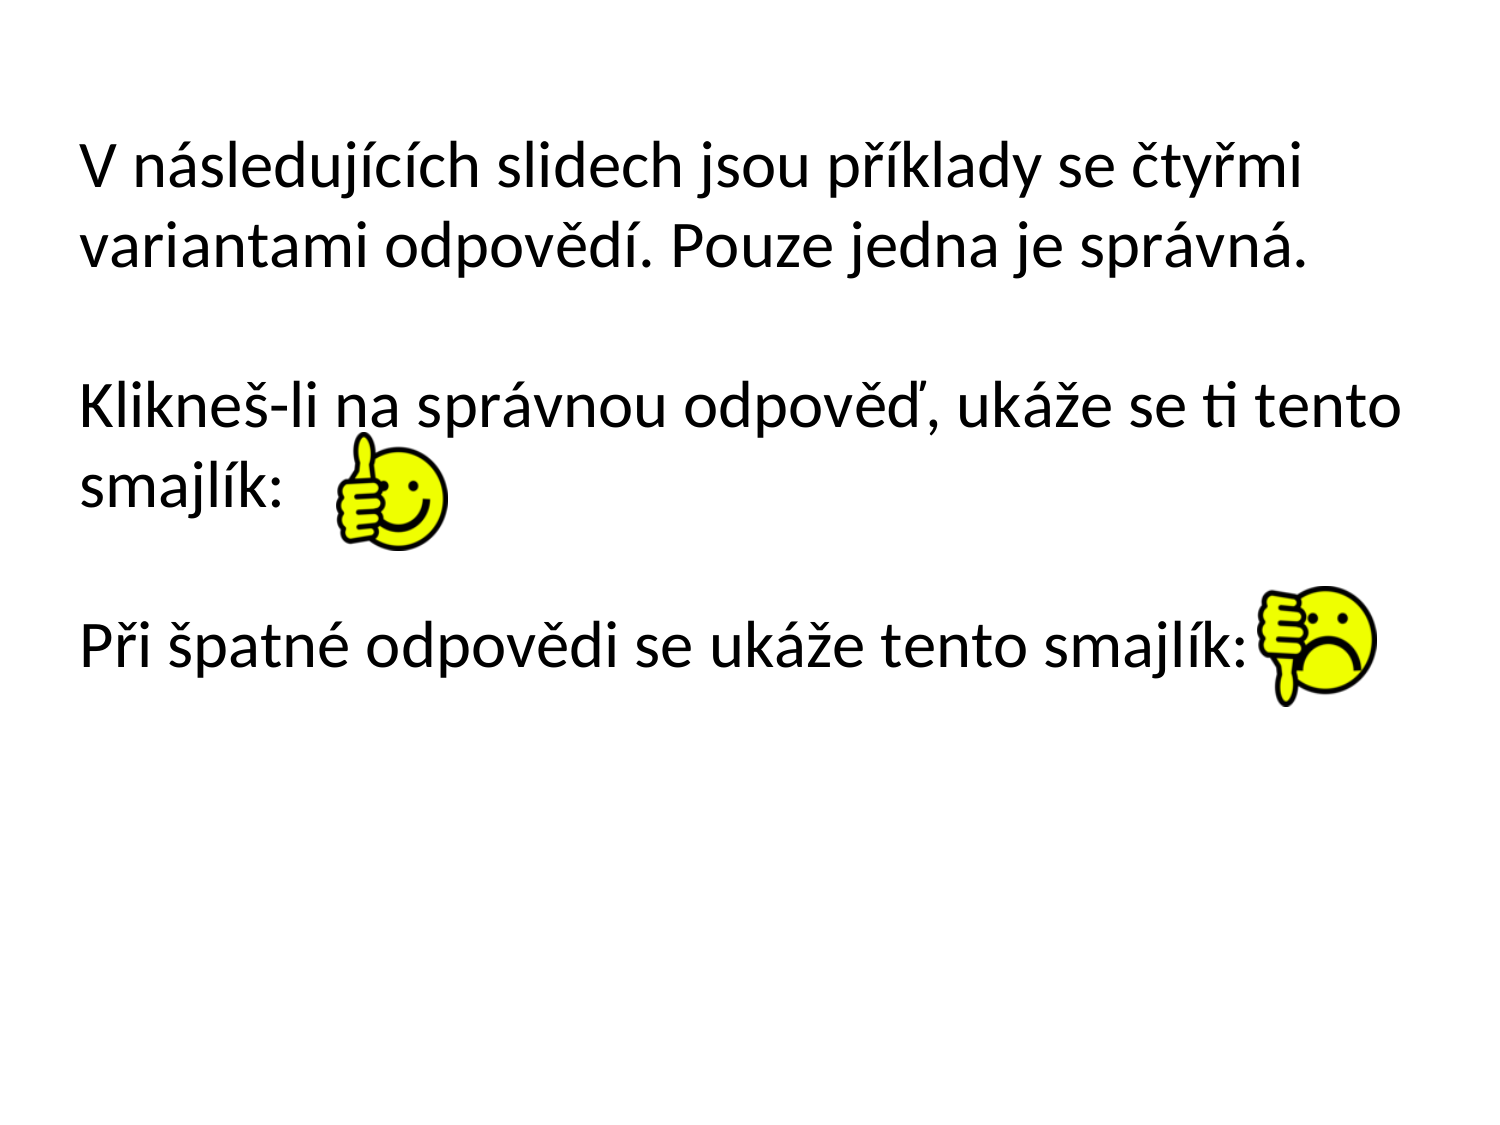

V následujících slidech jsou příklady se čtyřmi
variantami odpovědí. Pouze jedna je správná.
Klikneš-li na správnou odpověď, ukáže se ti tento smajlík:
Při špatné odpovědi se ukáže tento smajlík: